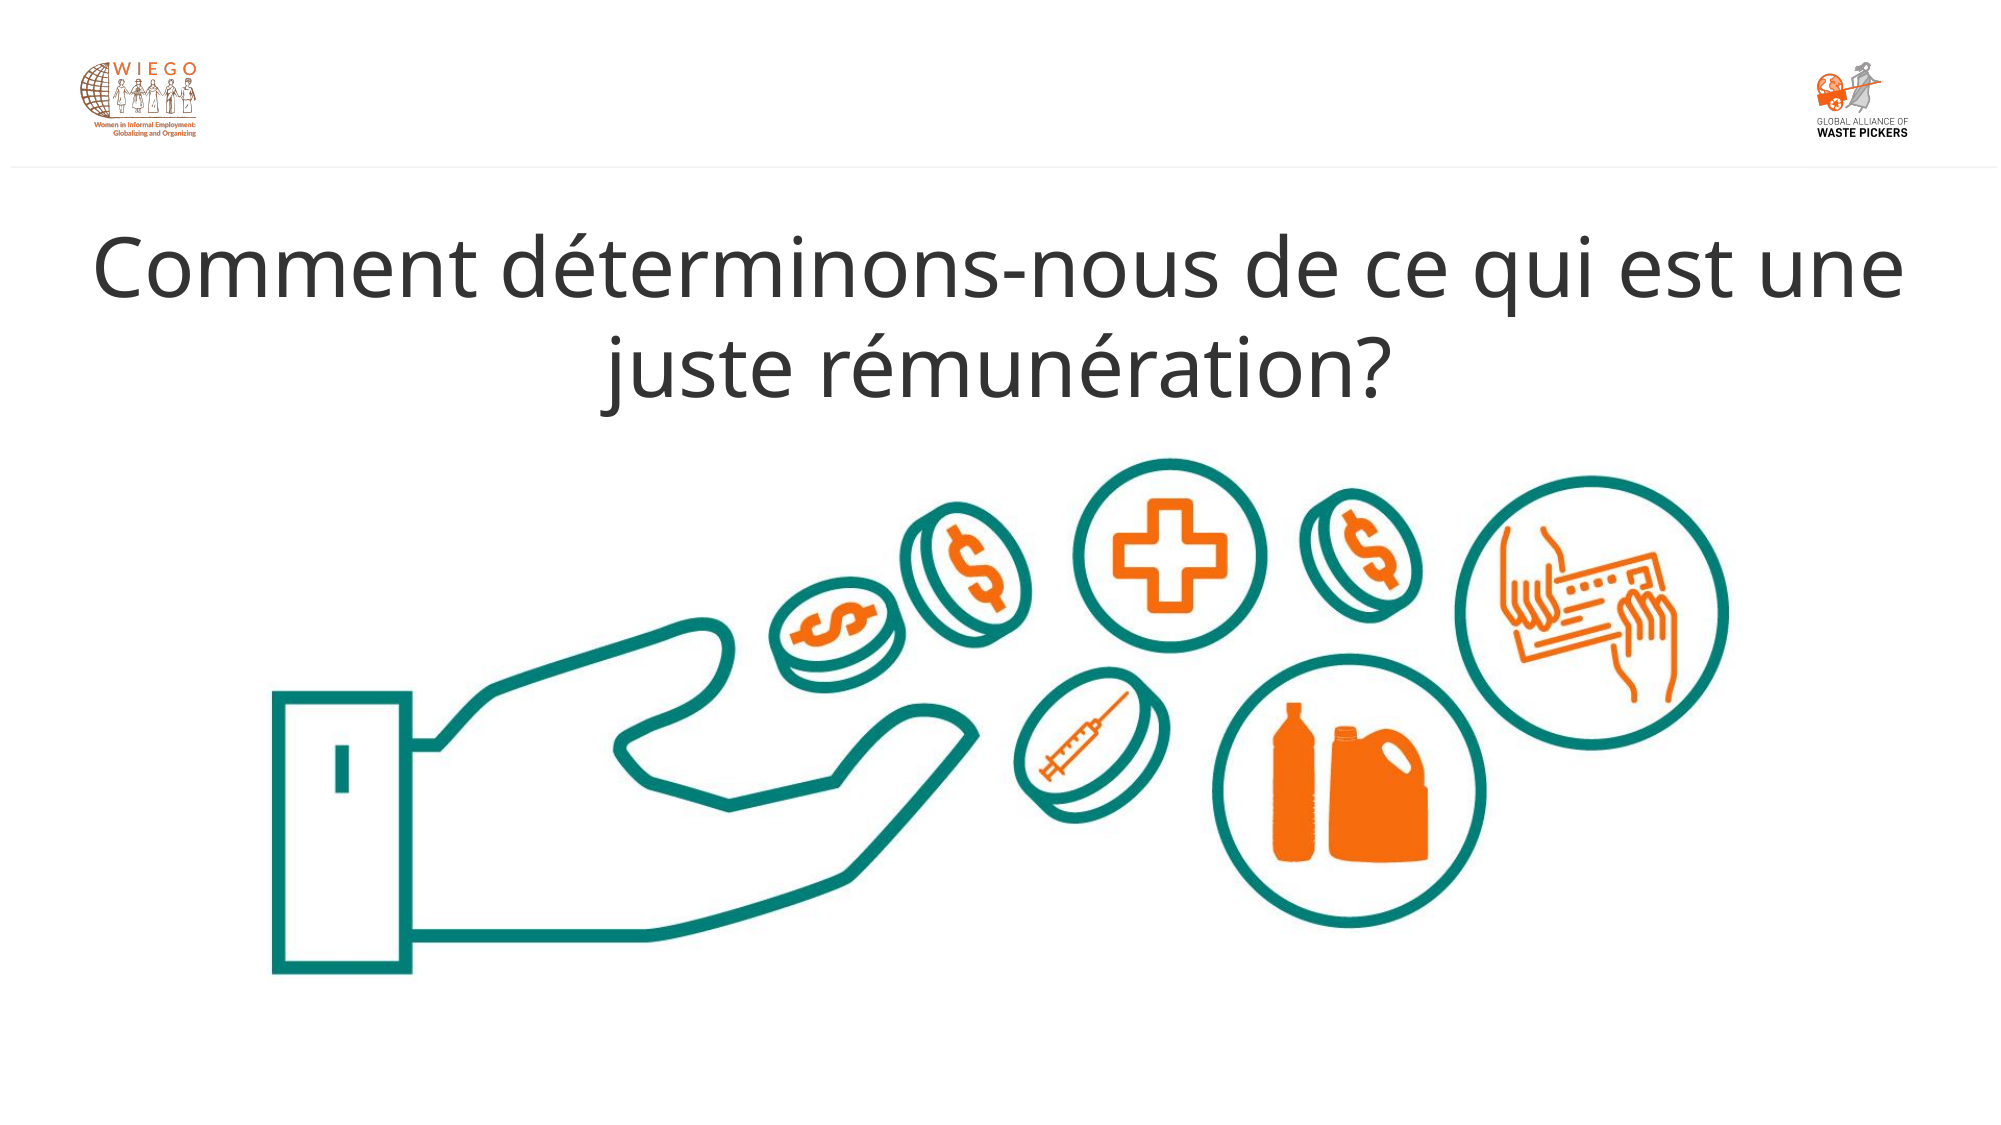

Comment déterminons-nous de ce qui est une juste rémunération?